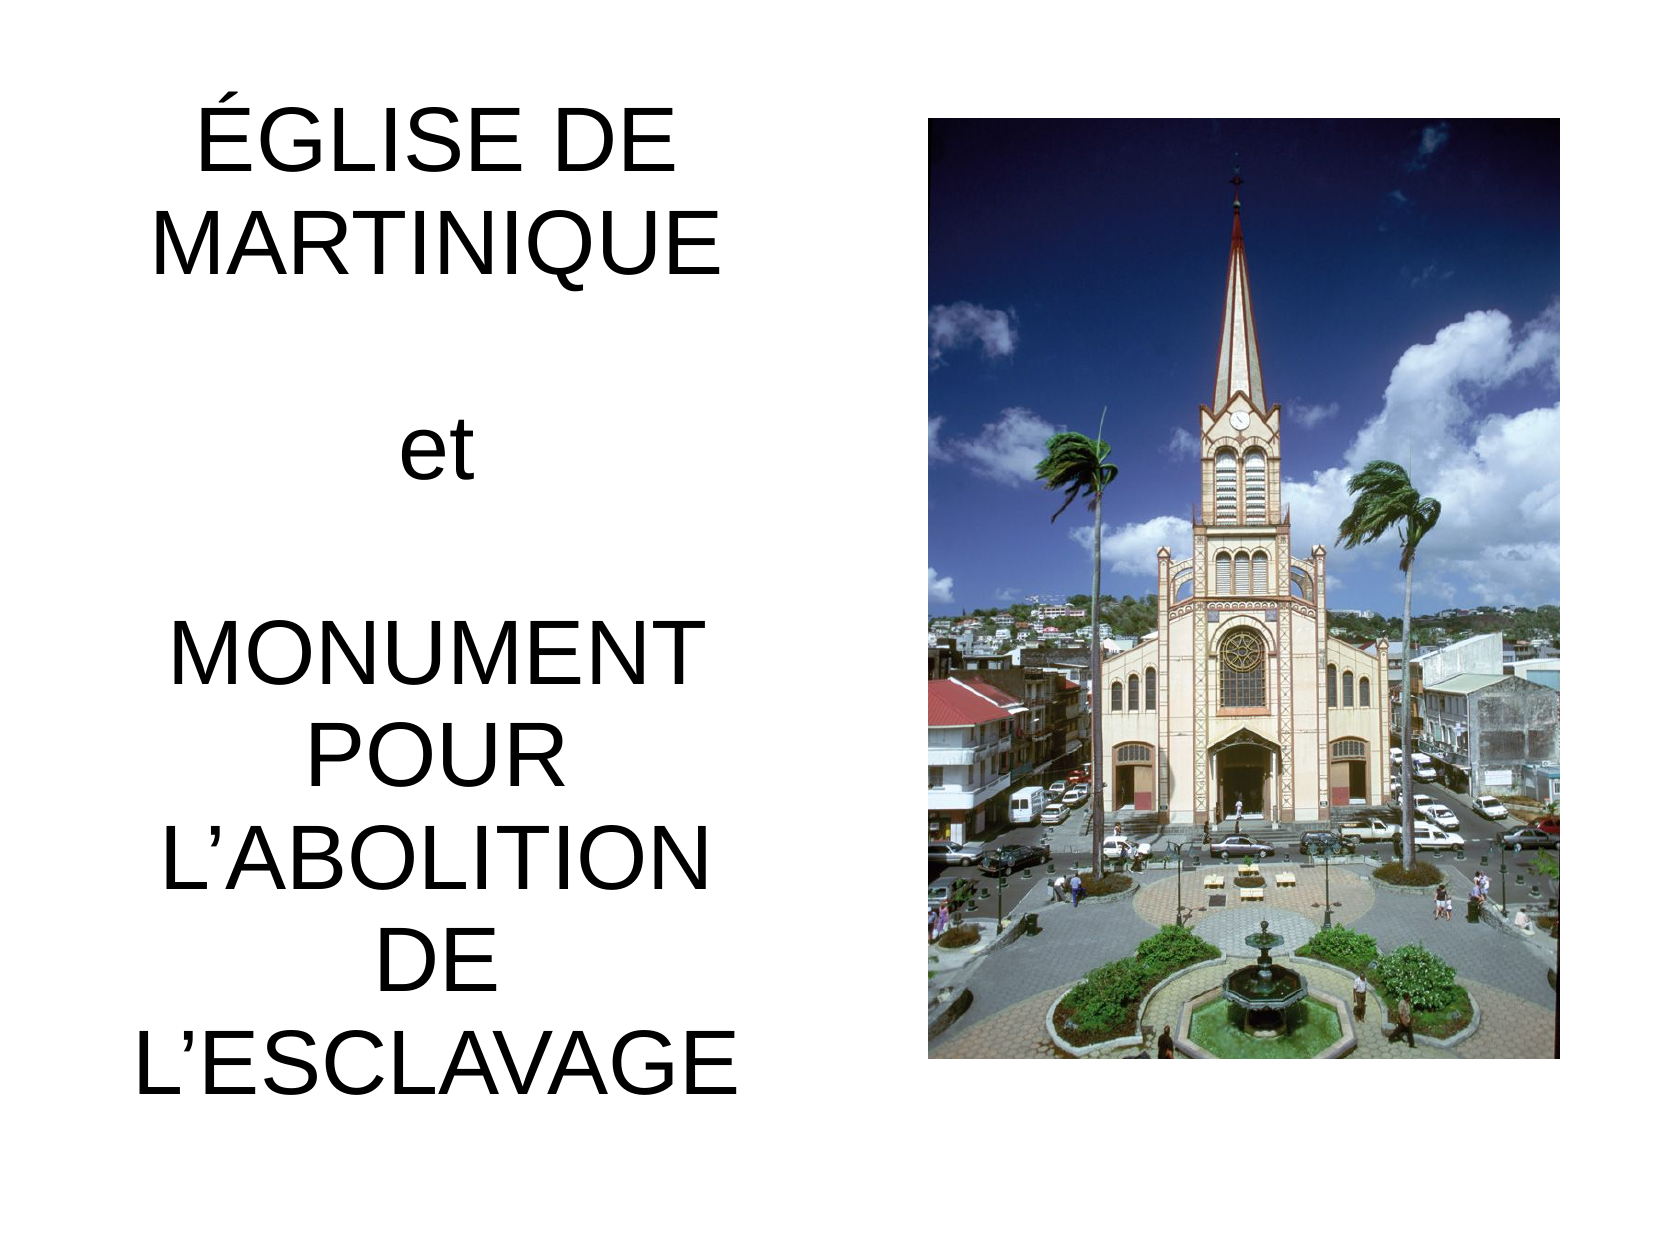

# ÉGLISE DE MARTINIQUE et MONUMENT POUR L’ABOLITION DE L’ESCLAVAGE